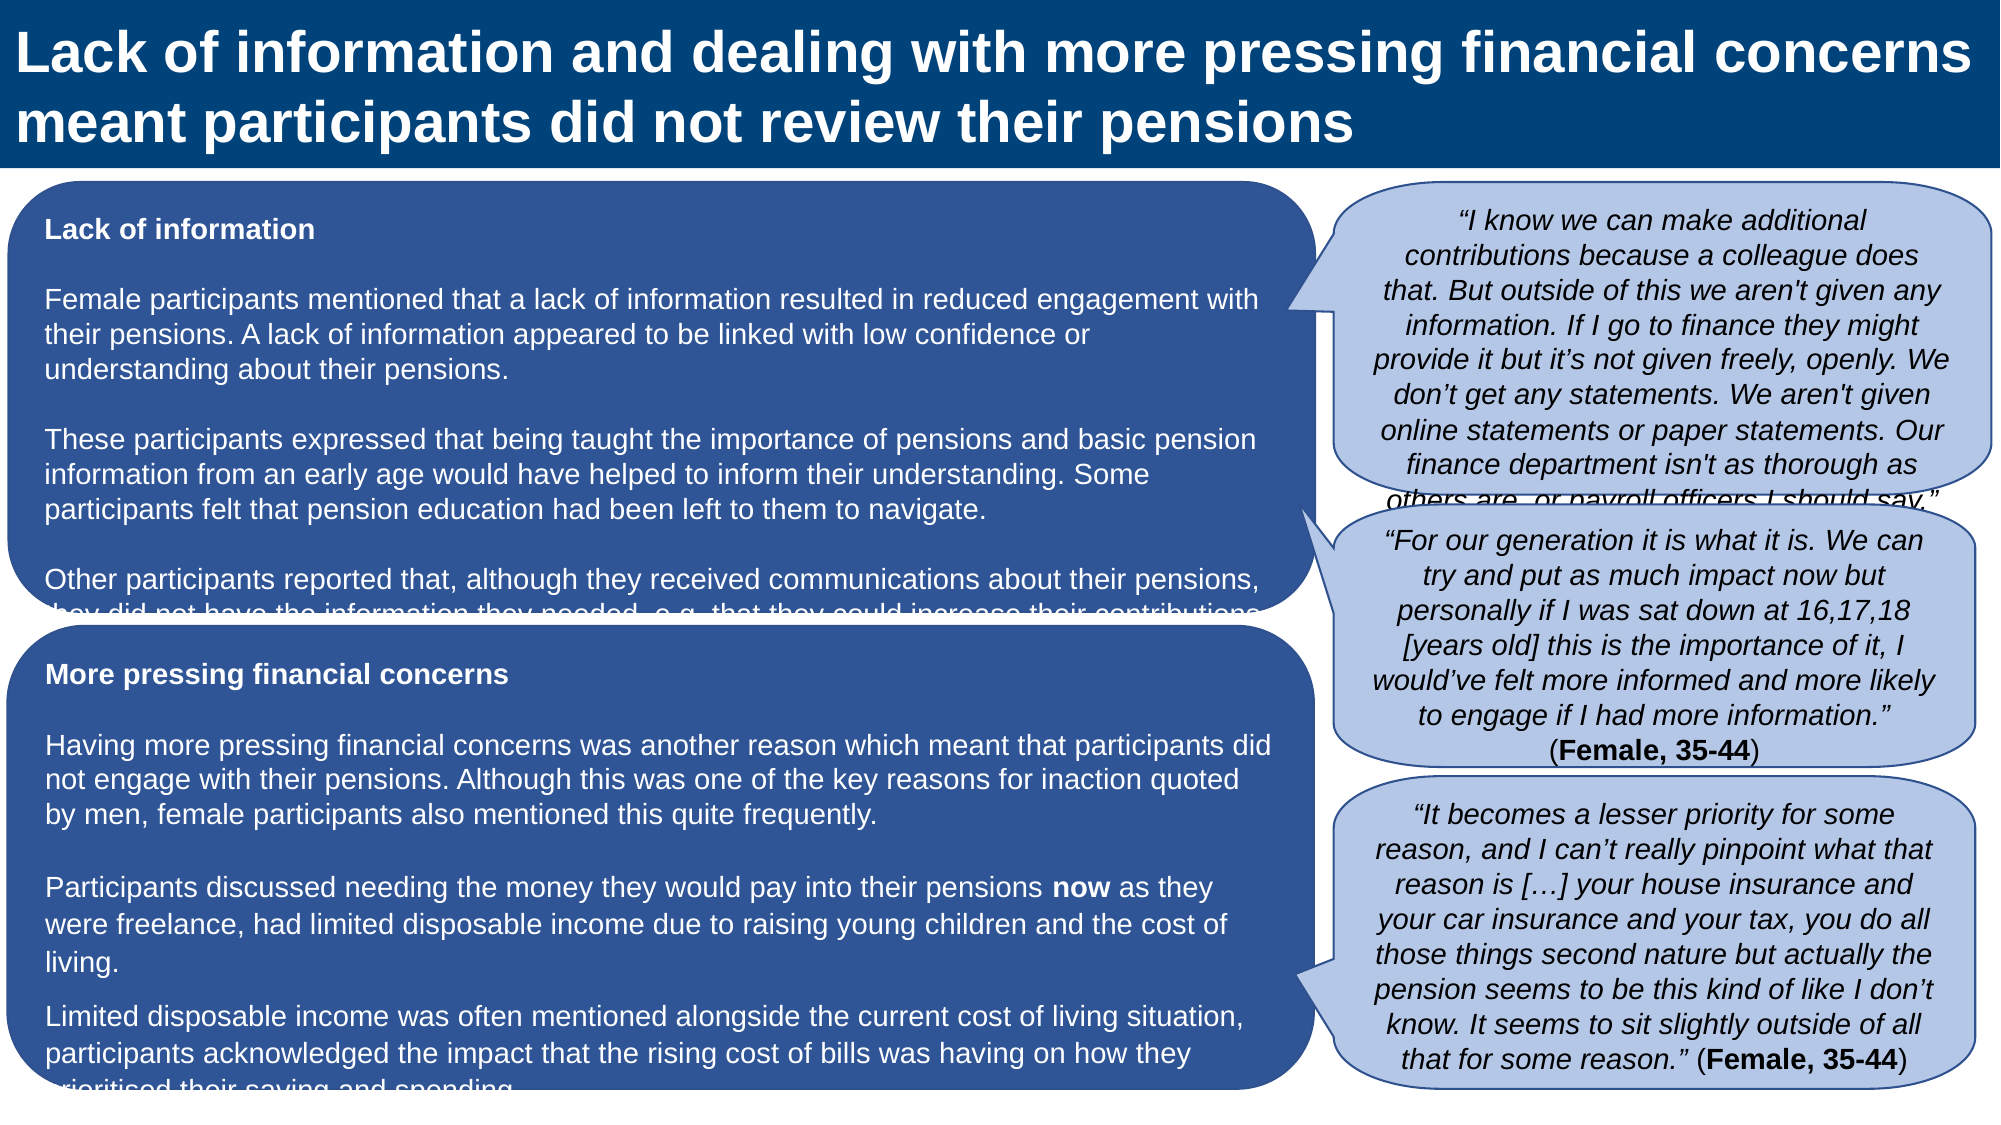

# Lack of information and dealing with more pressing financial concerns meant participants did not review their pensions
Lack of information
Female participants mentioned that a lack of information resulted in reduced engagement with their pensions. A lack of information appeared to be linked with low confidence or understanding about their pensions.
These participants expressed that being taught the importance of pensions and basic pension information from an early age would have helped to inform their understanding. Some participants felt that pension education had been left to them to navigate.
Other participants reported that, although they received communications about their pensions, they did not have the information they needed, e.g. that they could increase their contributions.
“I know we can make additional contributions because a colleague does that. But outside of this we aren't given any information. If I go to finance they might provide it but it’s not given freely, openly. We don’t get any statements. We aren't given online statements or paper statements. Our finance department isn't as thorough as others are, or payroll officers I should say.” (Female, 35-44)
“For our generation it is what it is. We can try and put as much impact now but personally if I was sat down at 16,17,18 [years old] this is the importance of it, I would’ve felt more informed and more likely to engage if I had more information.” (Female, 35-44)
More pressing financial concerns
Having more pressing financial concerns was another reason which meant that participants did not engage with their pensions. Although this was one of the key reasons for inaction quoted by men, female participants also mentioned this quite frequently.
Participants discussed needing the money they would pay into their pensions now as they were freelance, had limited disposable income due to raising young children and the cost of living.
Limited disposable income was often mentioned alongside the current cost of living situation, participants acknowledged the impact that the rising cost of bills was having on how they prioritised their saving and spending.
“It becomes a lesser priority for some reason, and I can’t really pinpoint what that reason is […] your house insurance and your car insurance and your tax, you do all those things second nature but actually the pension seems to be this kind of like I don’t know. It seems to sit slightly outside of all that for some reason.” (Female, 35-44)